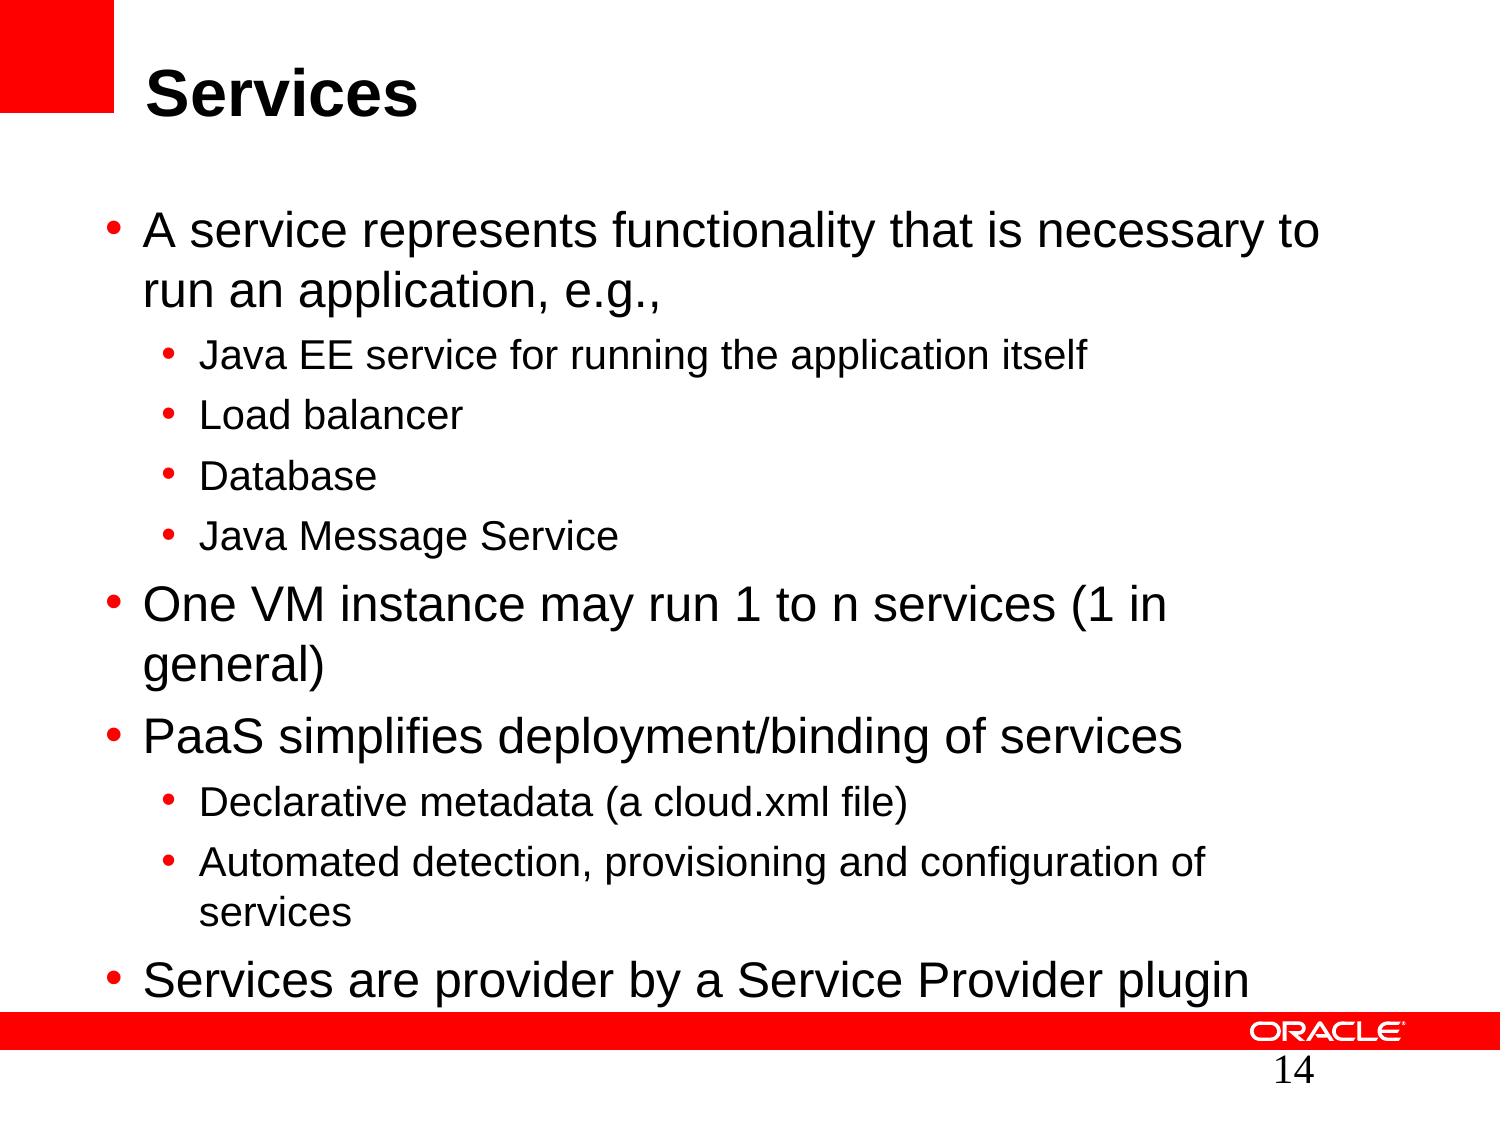

# Services
A service represents functionality that is necessary to run an application, e.g.,
Java EE service for running the application itself
Load balancer
Database
Java Message Service
One VM instance may run 1 to n services (1 in general)
PaaS simplifies deployment/binding of services
Declarative metadata (a cloud.xml file)
Automated detection, provisioning and configuration of services
Services are provider by a Service Provider plugin
14